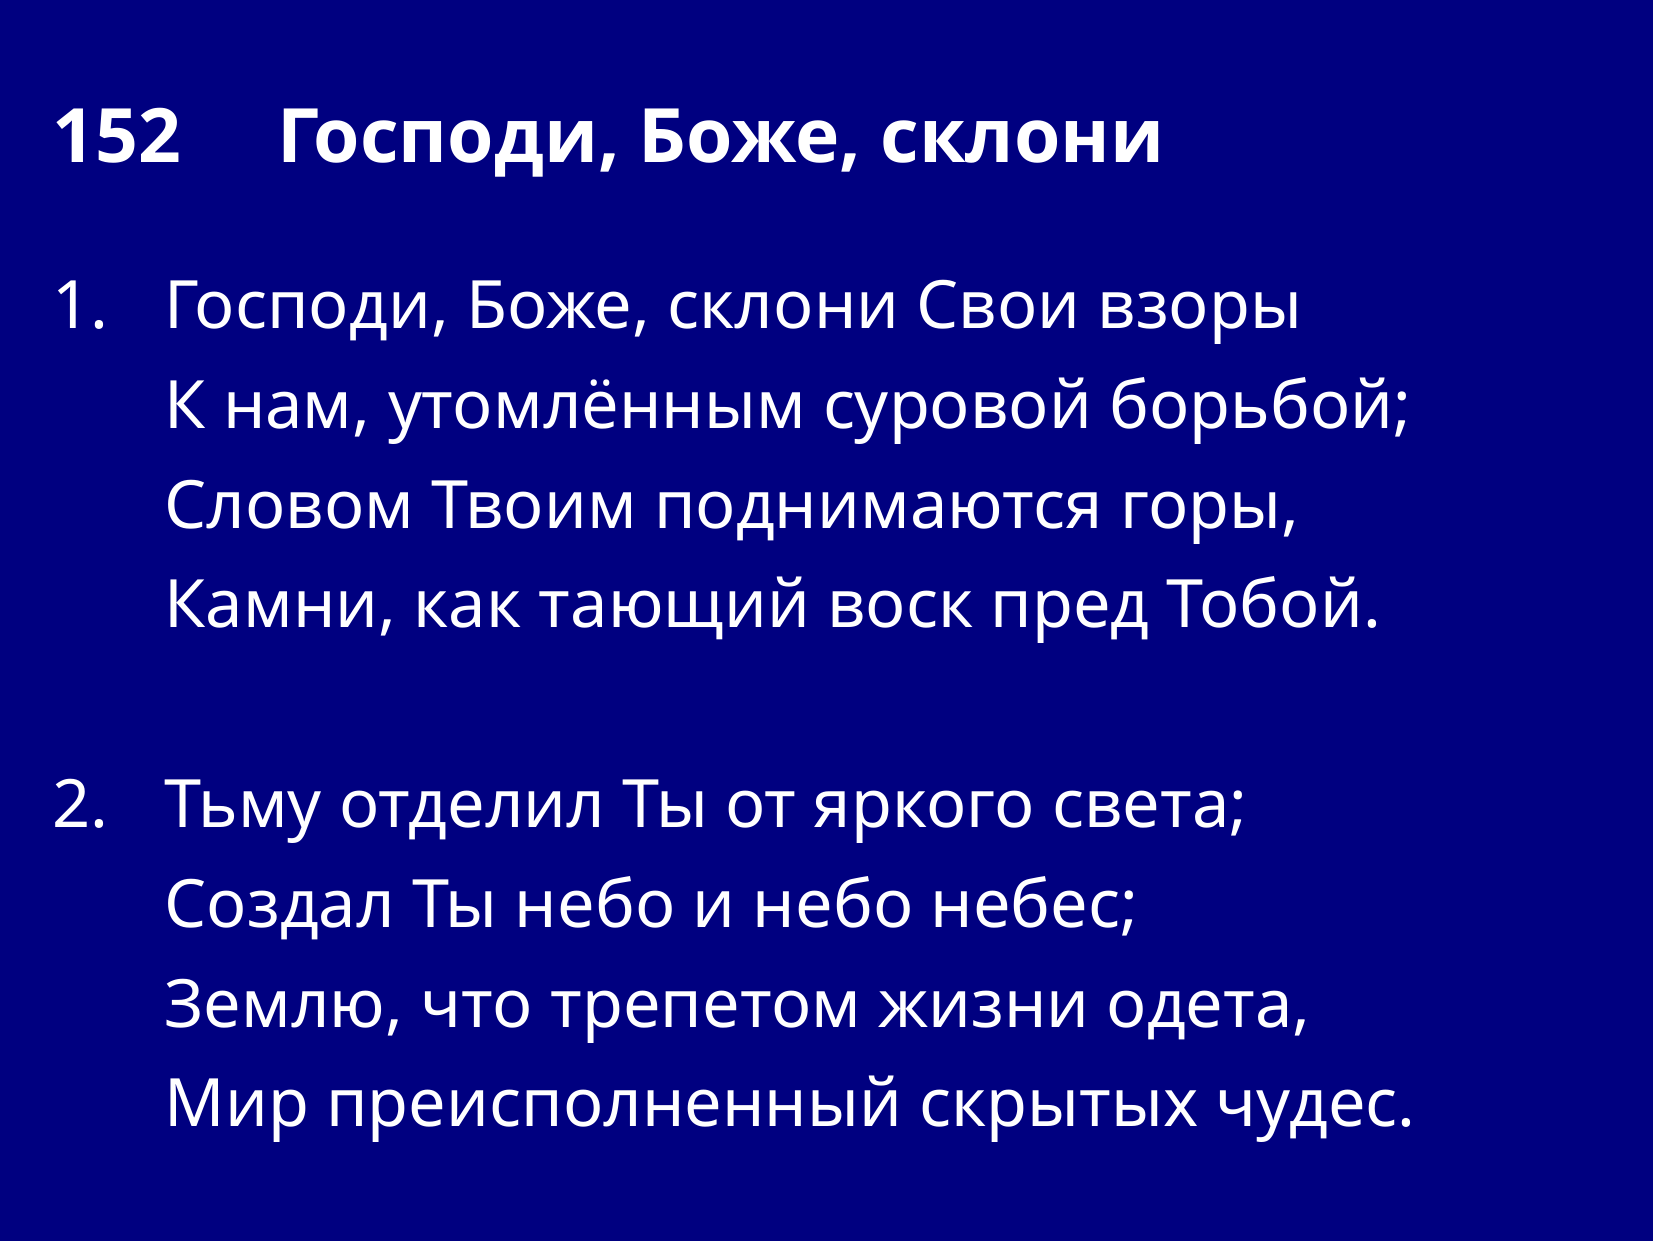

152	Господи, Боже, склони
1.	Господи, Боже, склони Свои взоры
	К нам, утомлённым суровой борьбой;
	Словом Твоим поднимаются горы,
	Камни, как тающий воск пред Тобой.
2.	Тьму отделил Ты от яркого света;
	Создал Ты небо и небо небес;
	Землю, что трепетом жизни одета,
	Мир преисполненный скрытых чудес.